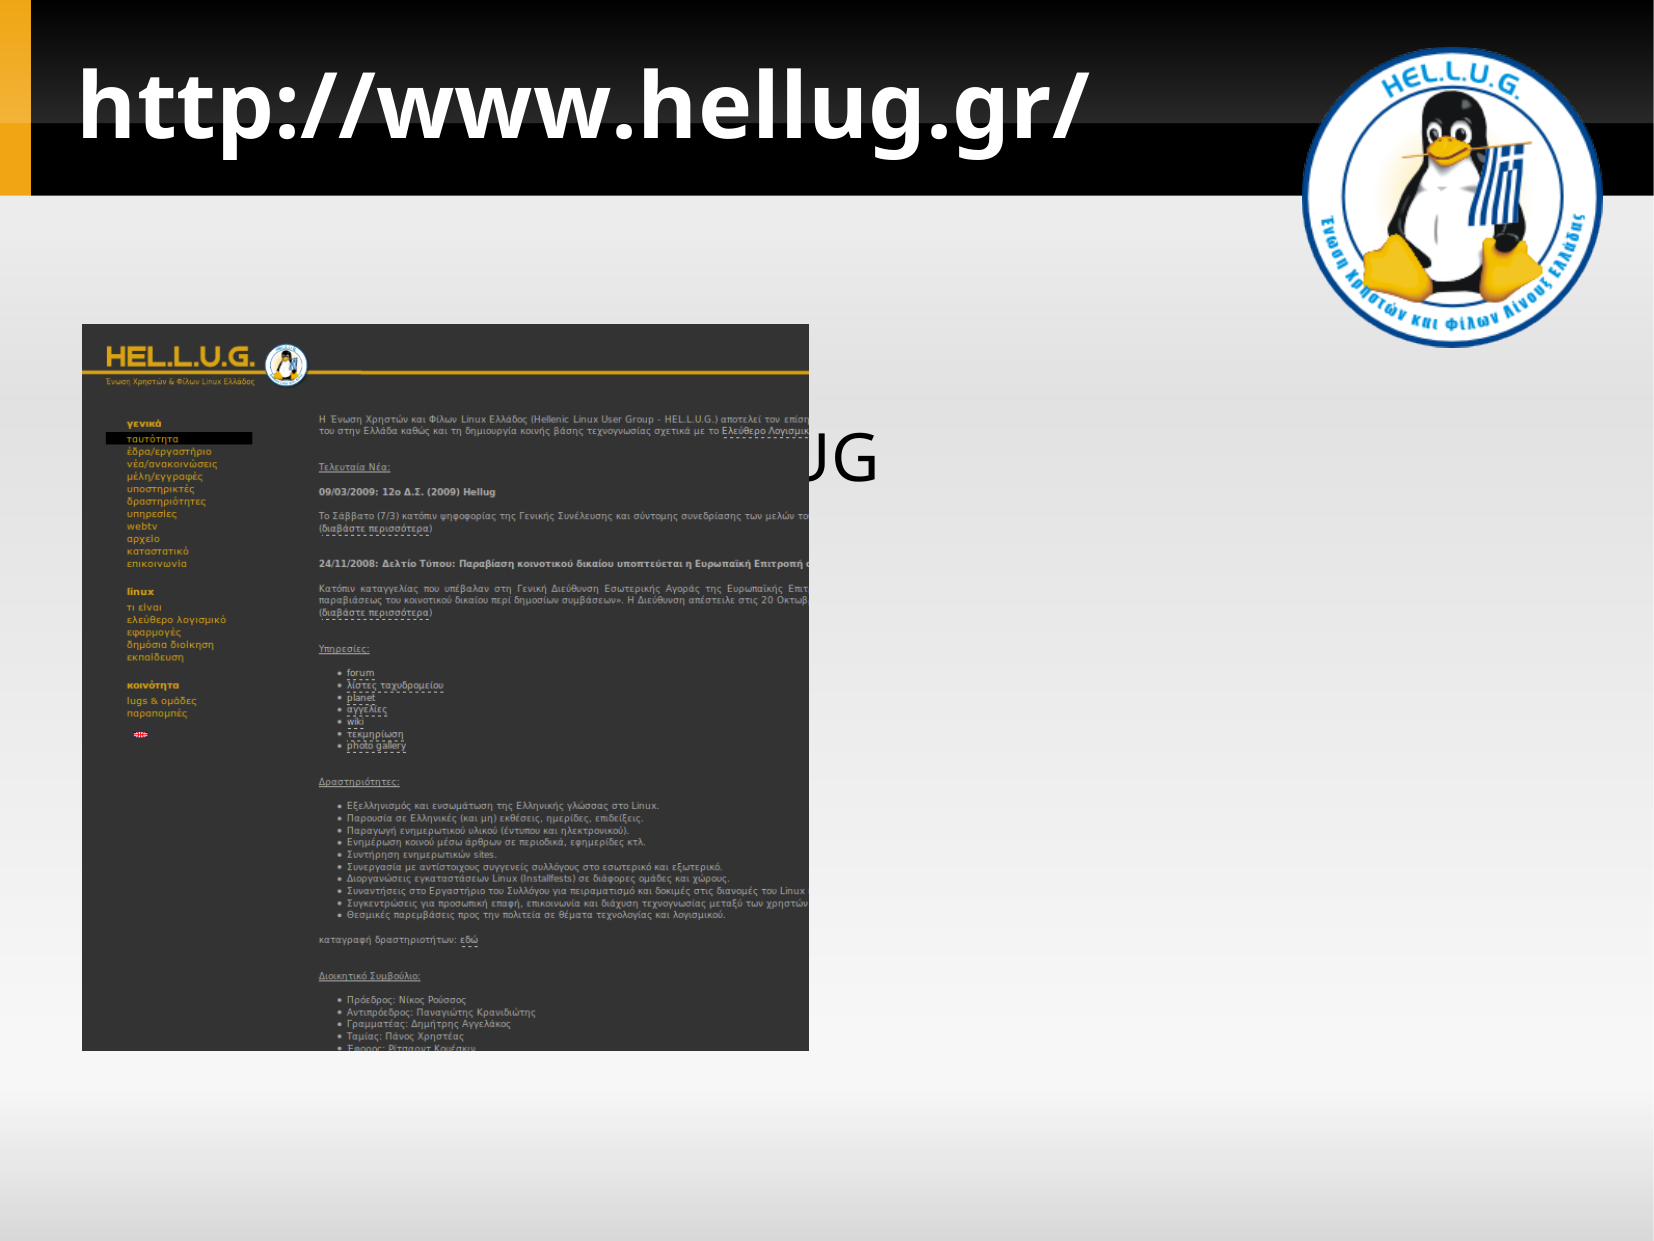

# http://www.hellug.gr/
Ιστότοπος του HELLUG
Ταυτότητα
Καταστατικό
Δραστηριότητες
Σύνδεσμοι